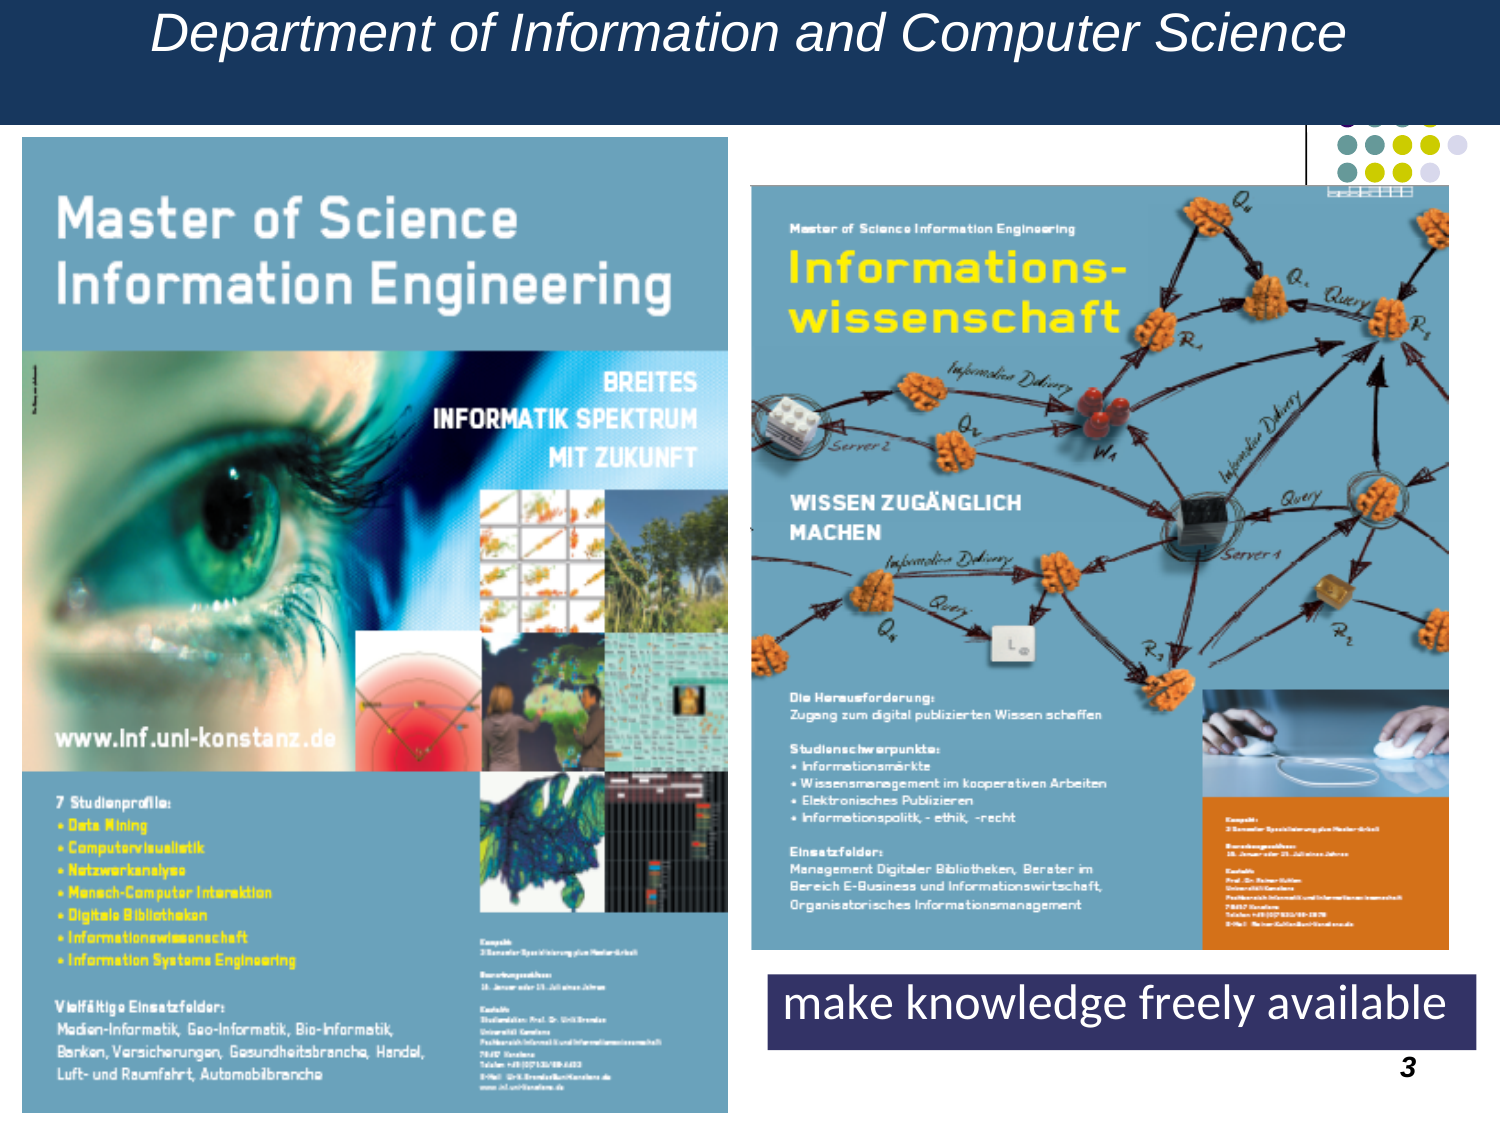

Department of Information and Computer Science
make knowledge freely available